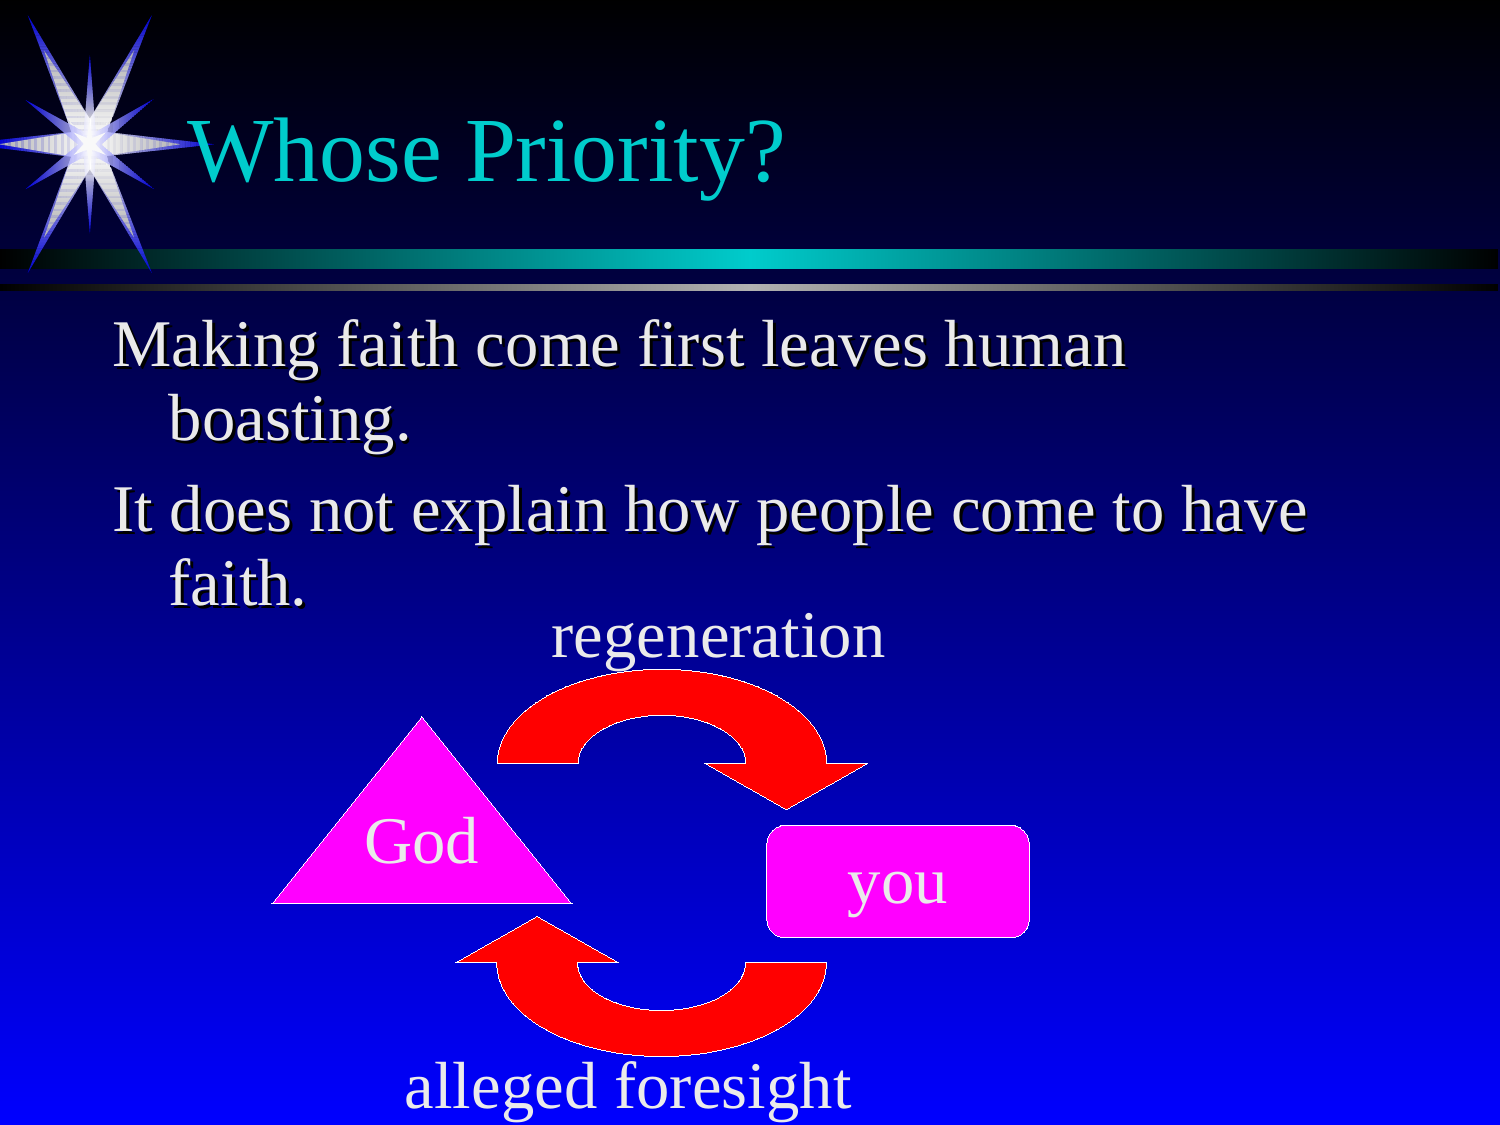

# Whose Priority?
Making faith come first leaves human boasting.
It does not explain how people come to have faith.
regeneration
God
you
alleged foresight